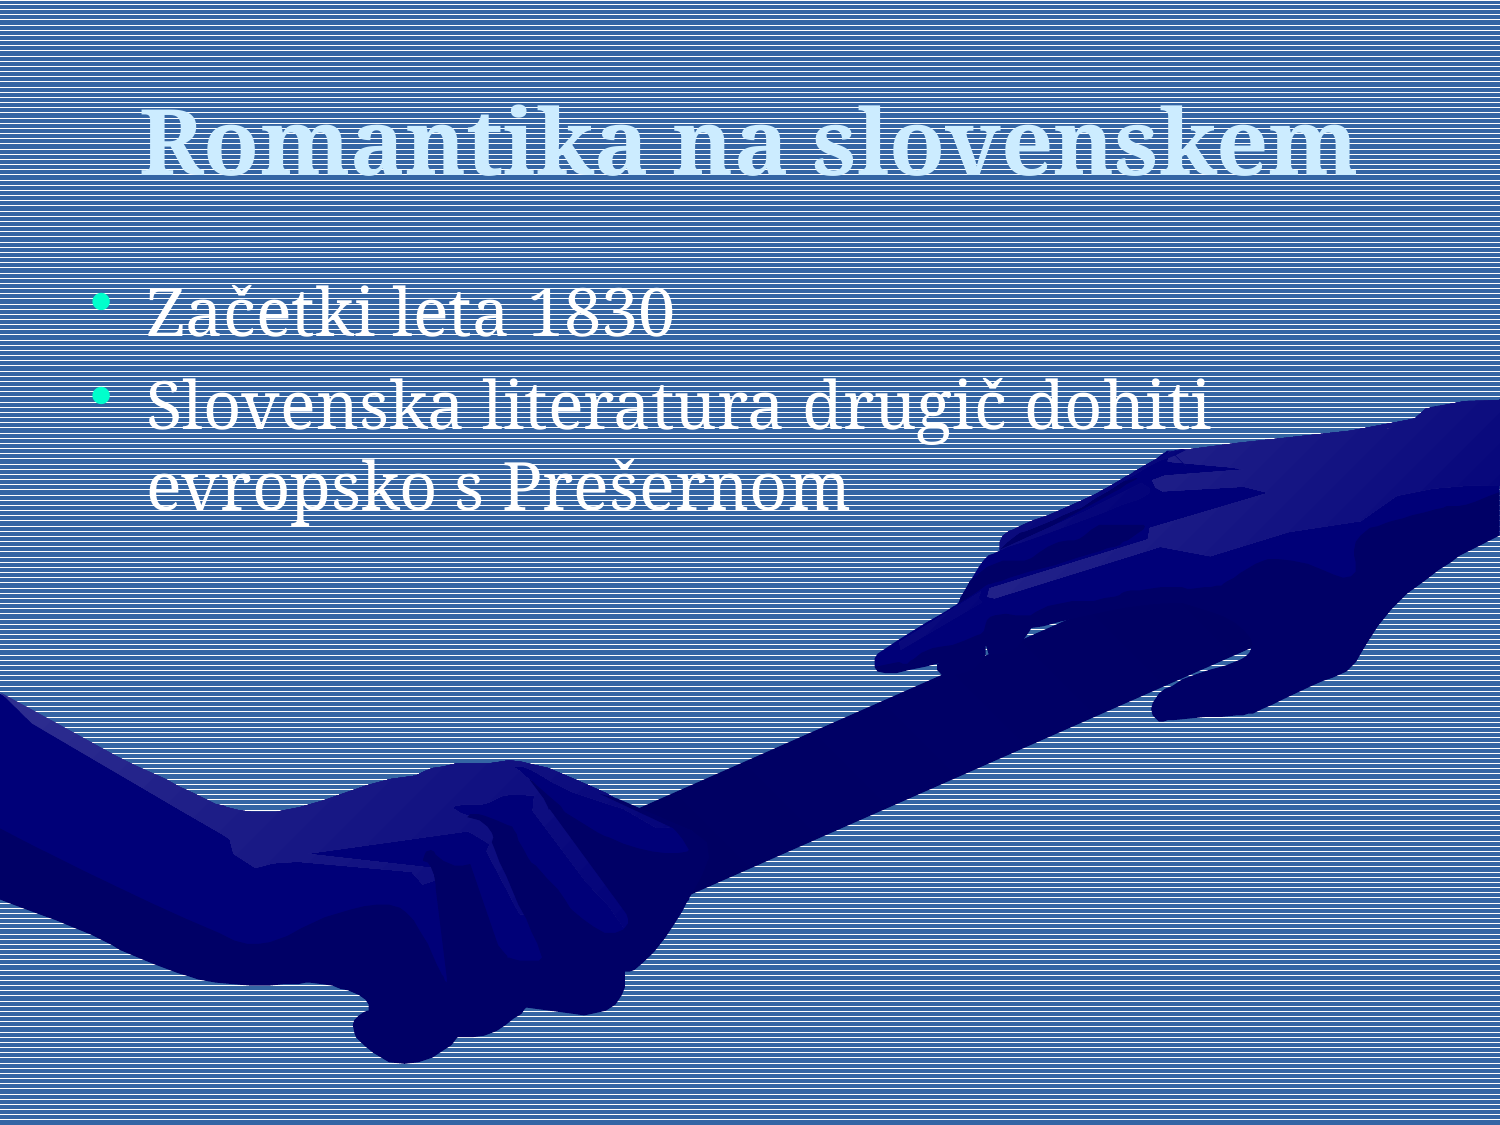

# Romantika na slovenskem
Začetki leta 1830
Slovenska literatura drugič dohiti evropsko s Prešernom